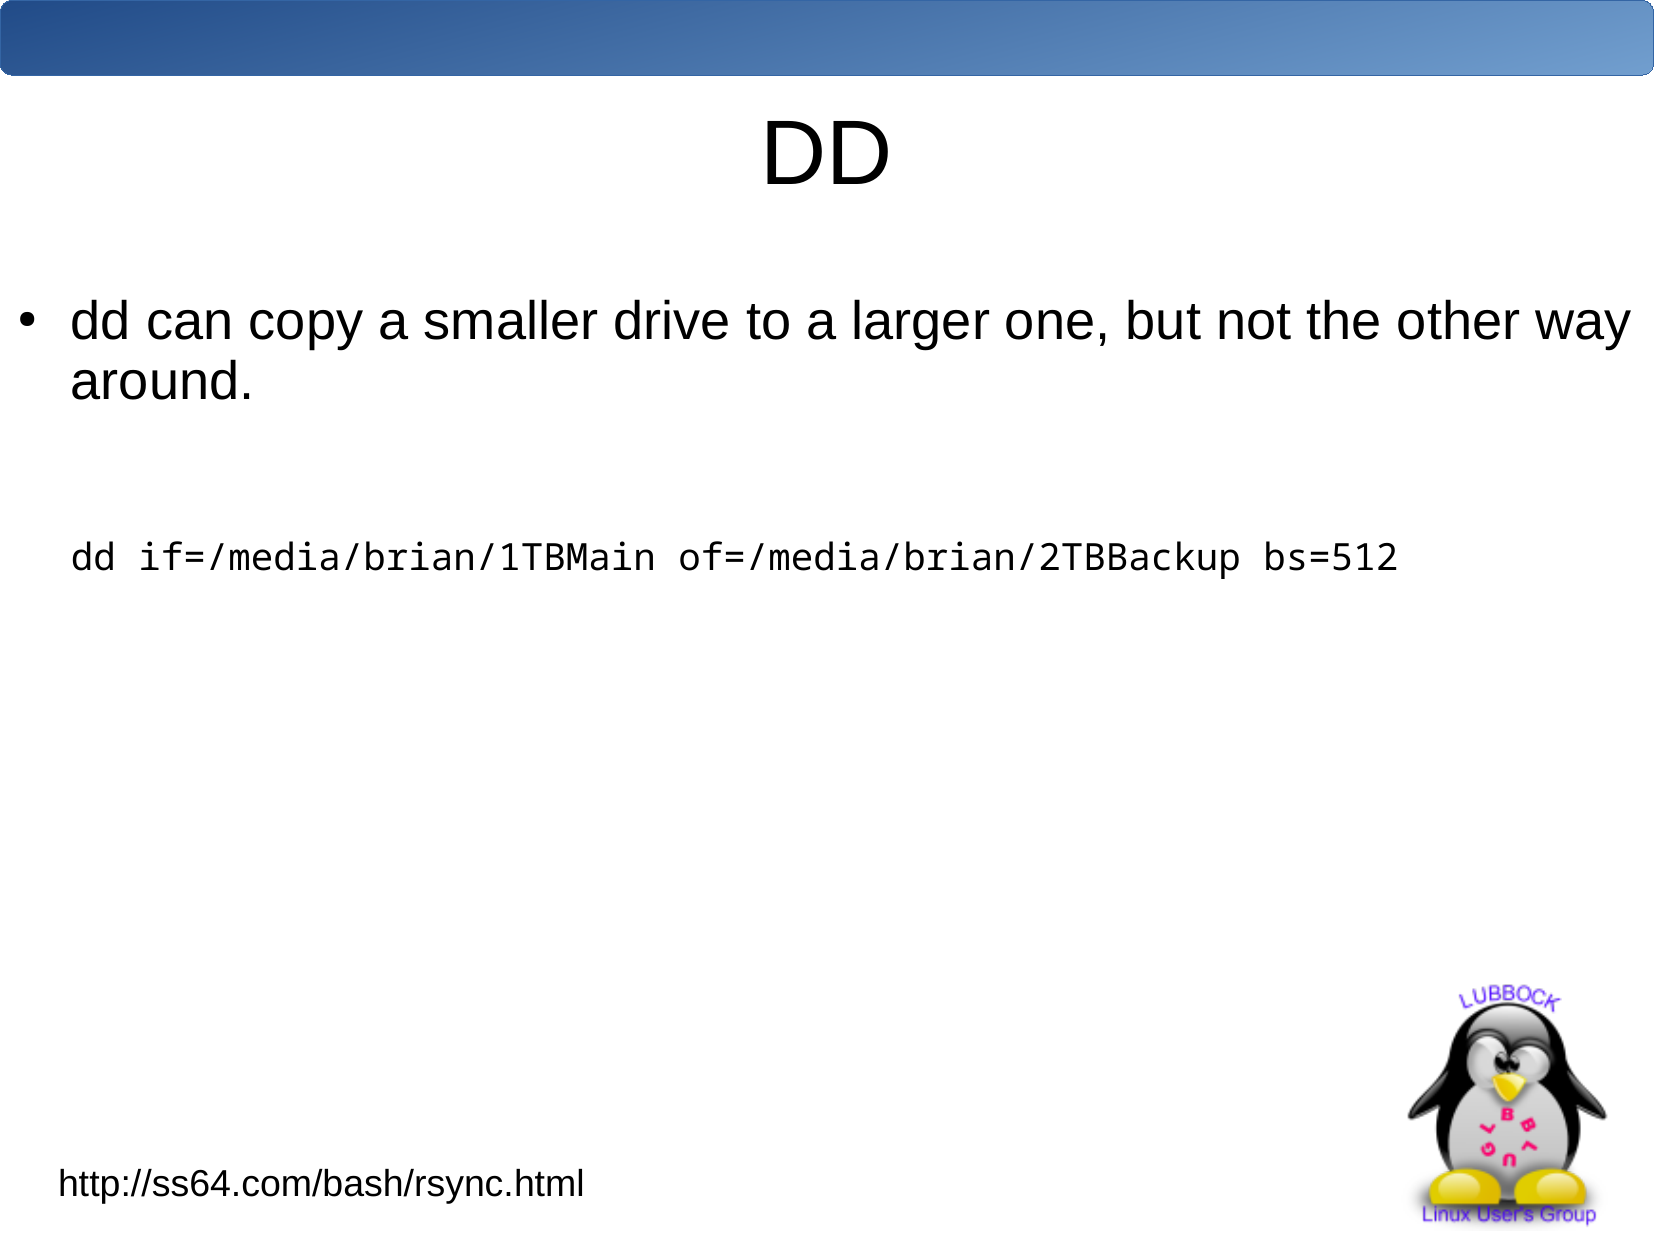

# DD
dd can copy a smaller drive to a larger one, but not the other way around.
dd if=/media/brian/1TBMain of=/media/brian/2TBBackup bs=512
http://ss64.com/bash/rsync.html